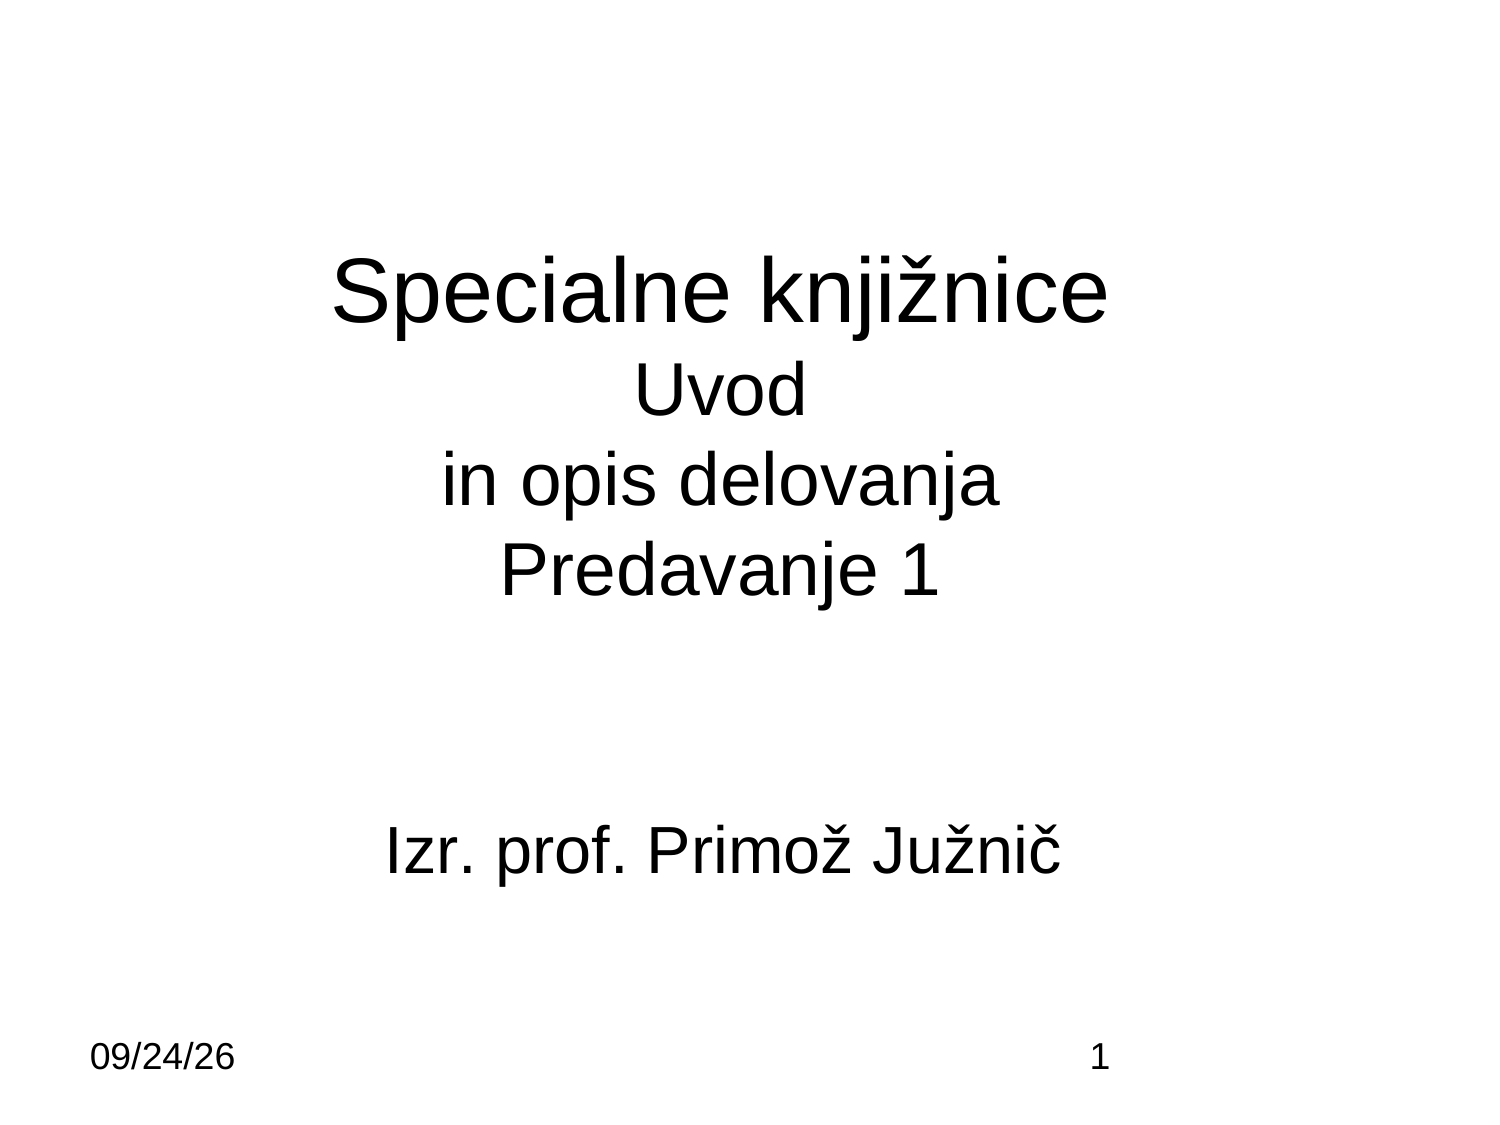

# Specialne knjižnice Uvod in opis delovanja Predavanje 1
Izr. prof. Primož Južnič
1